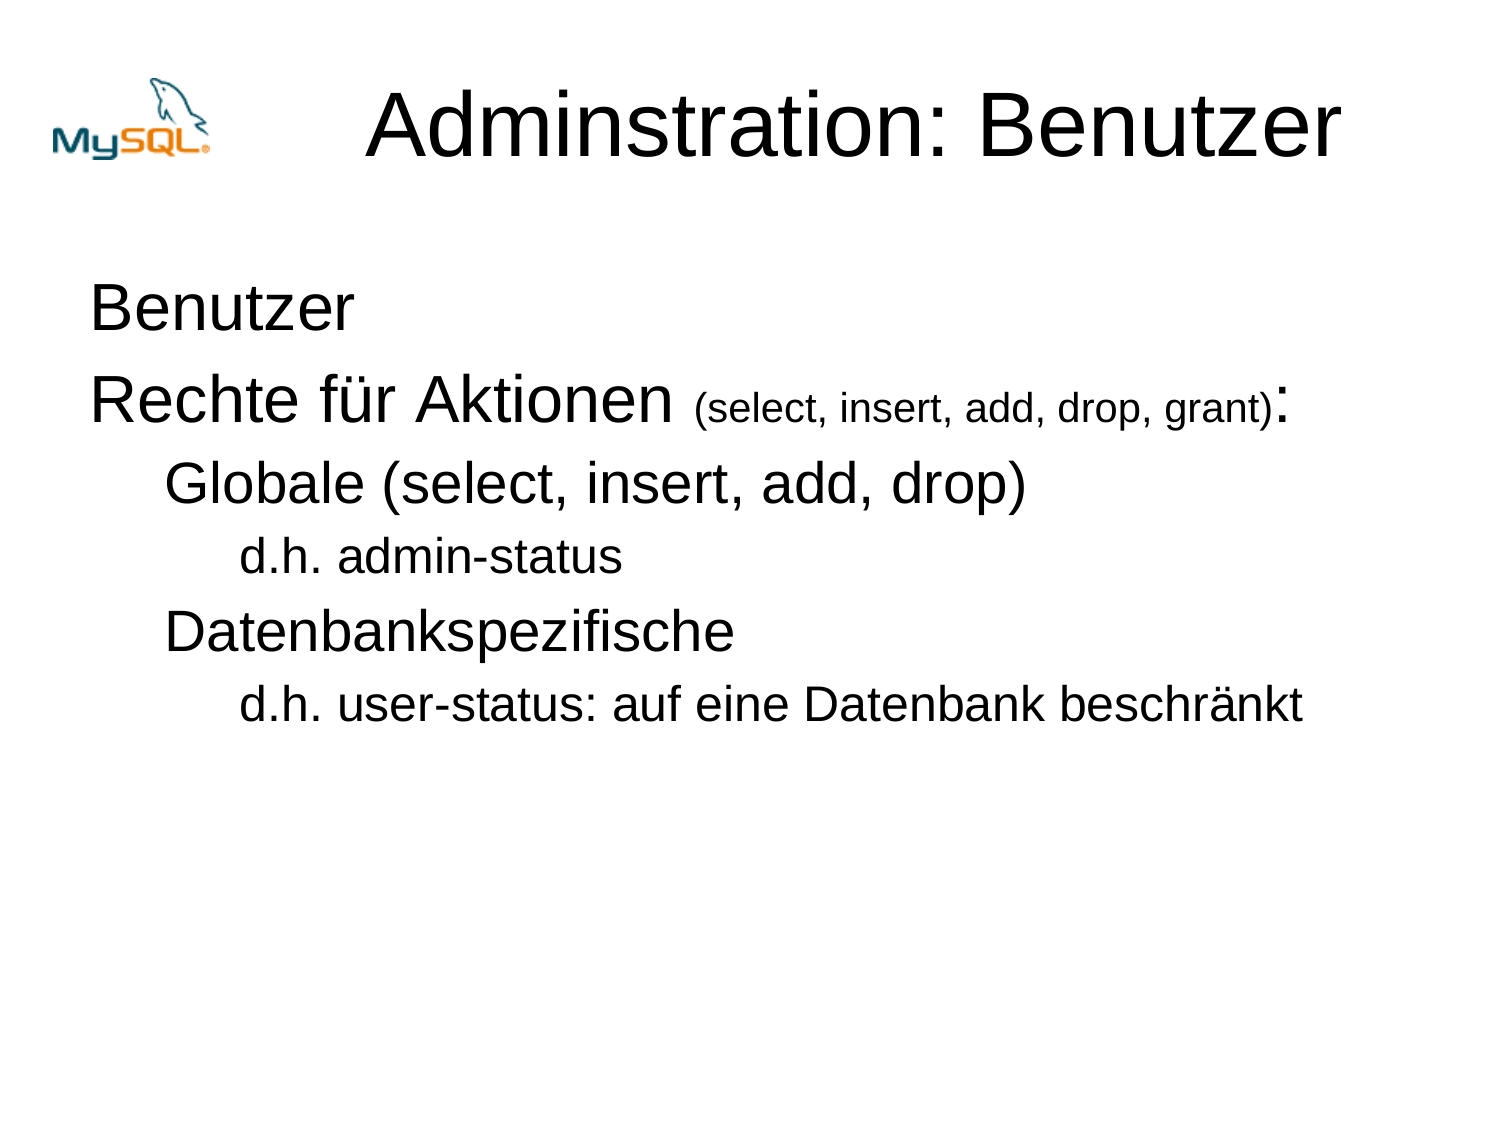

# Adminstration: Benutzer
Benutzer
Rechte für Aktionen (select, insert, add, drop, grant):
Globale (select, insert, add, drop)
d.h. admin-status
Datenbankspezifische
d.h. user-status: auf eine Datenbank beschränkt